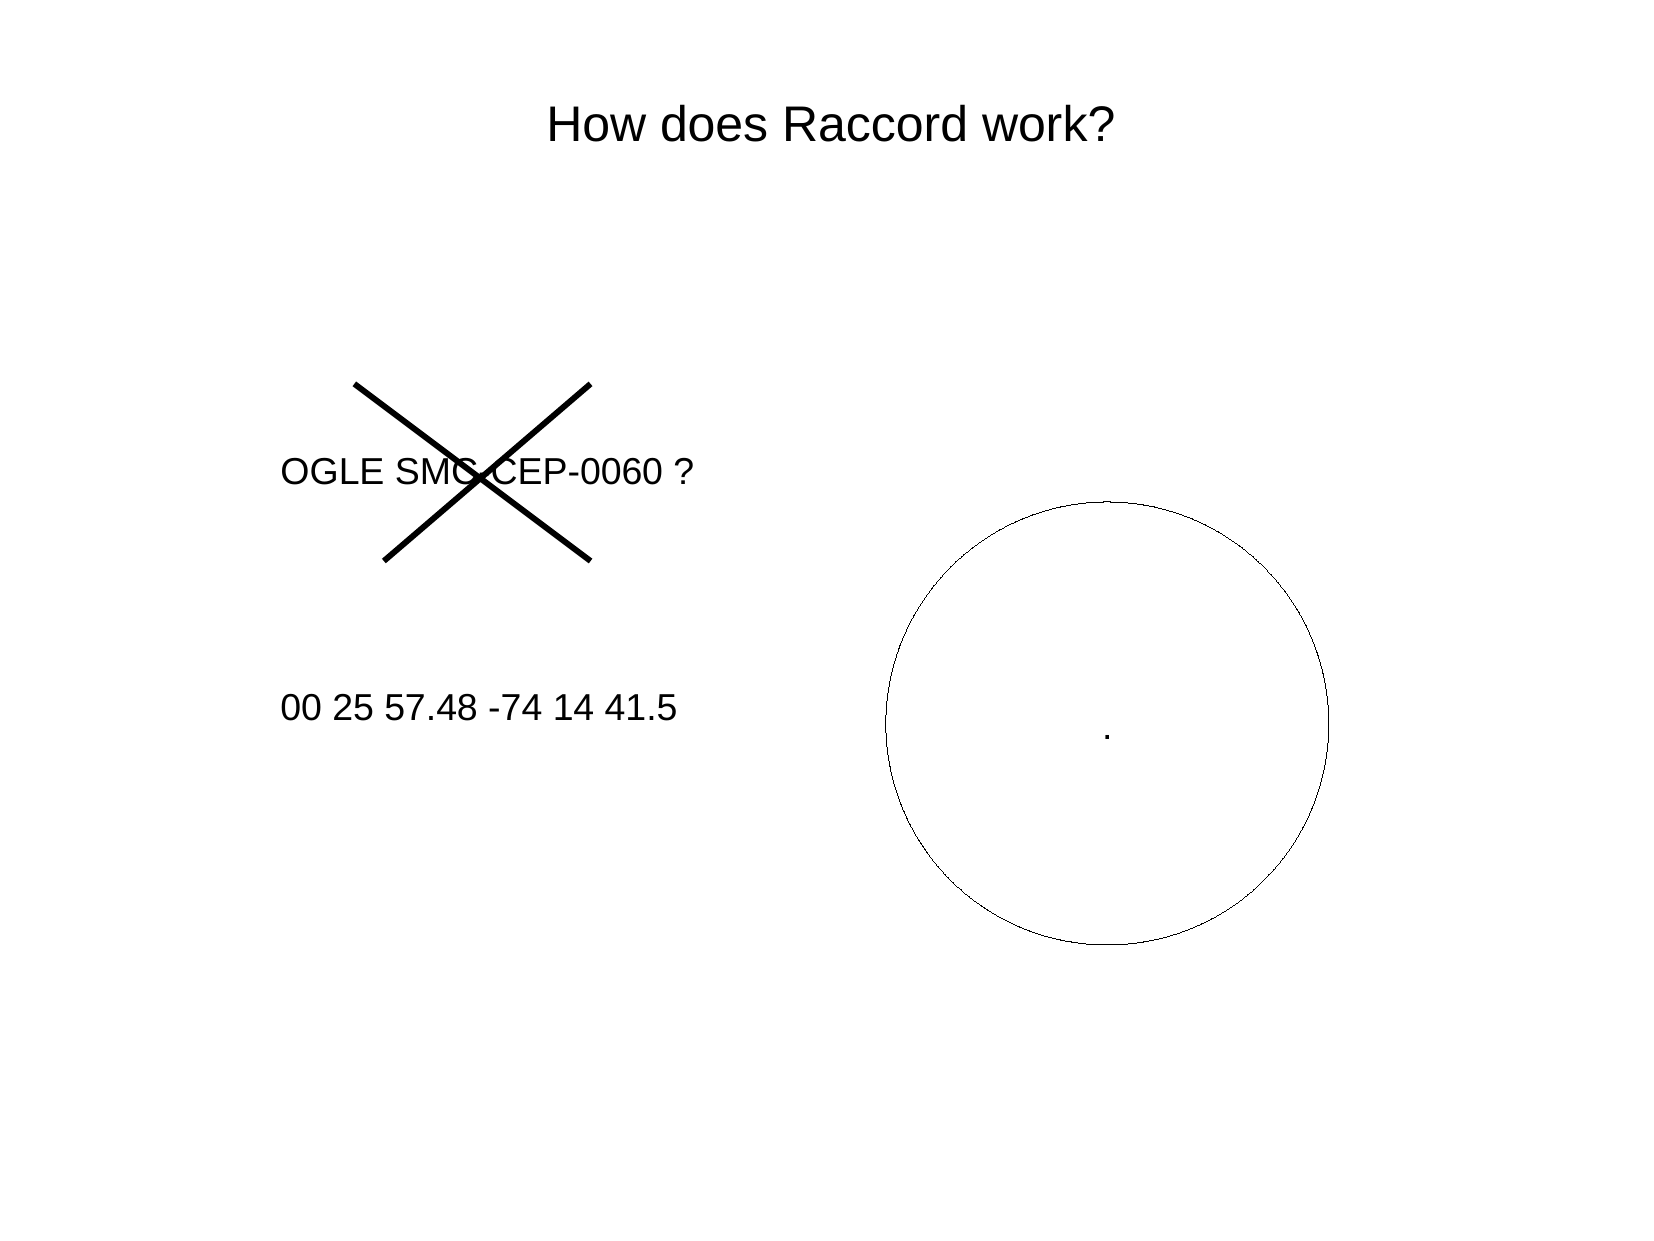

How does Raccord work?
OGLE SMC-CEP-0060 ?
.
00 25 57.48 -74 14 41.5